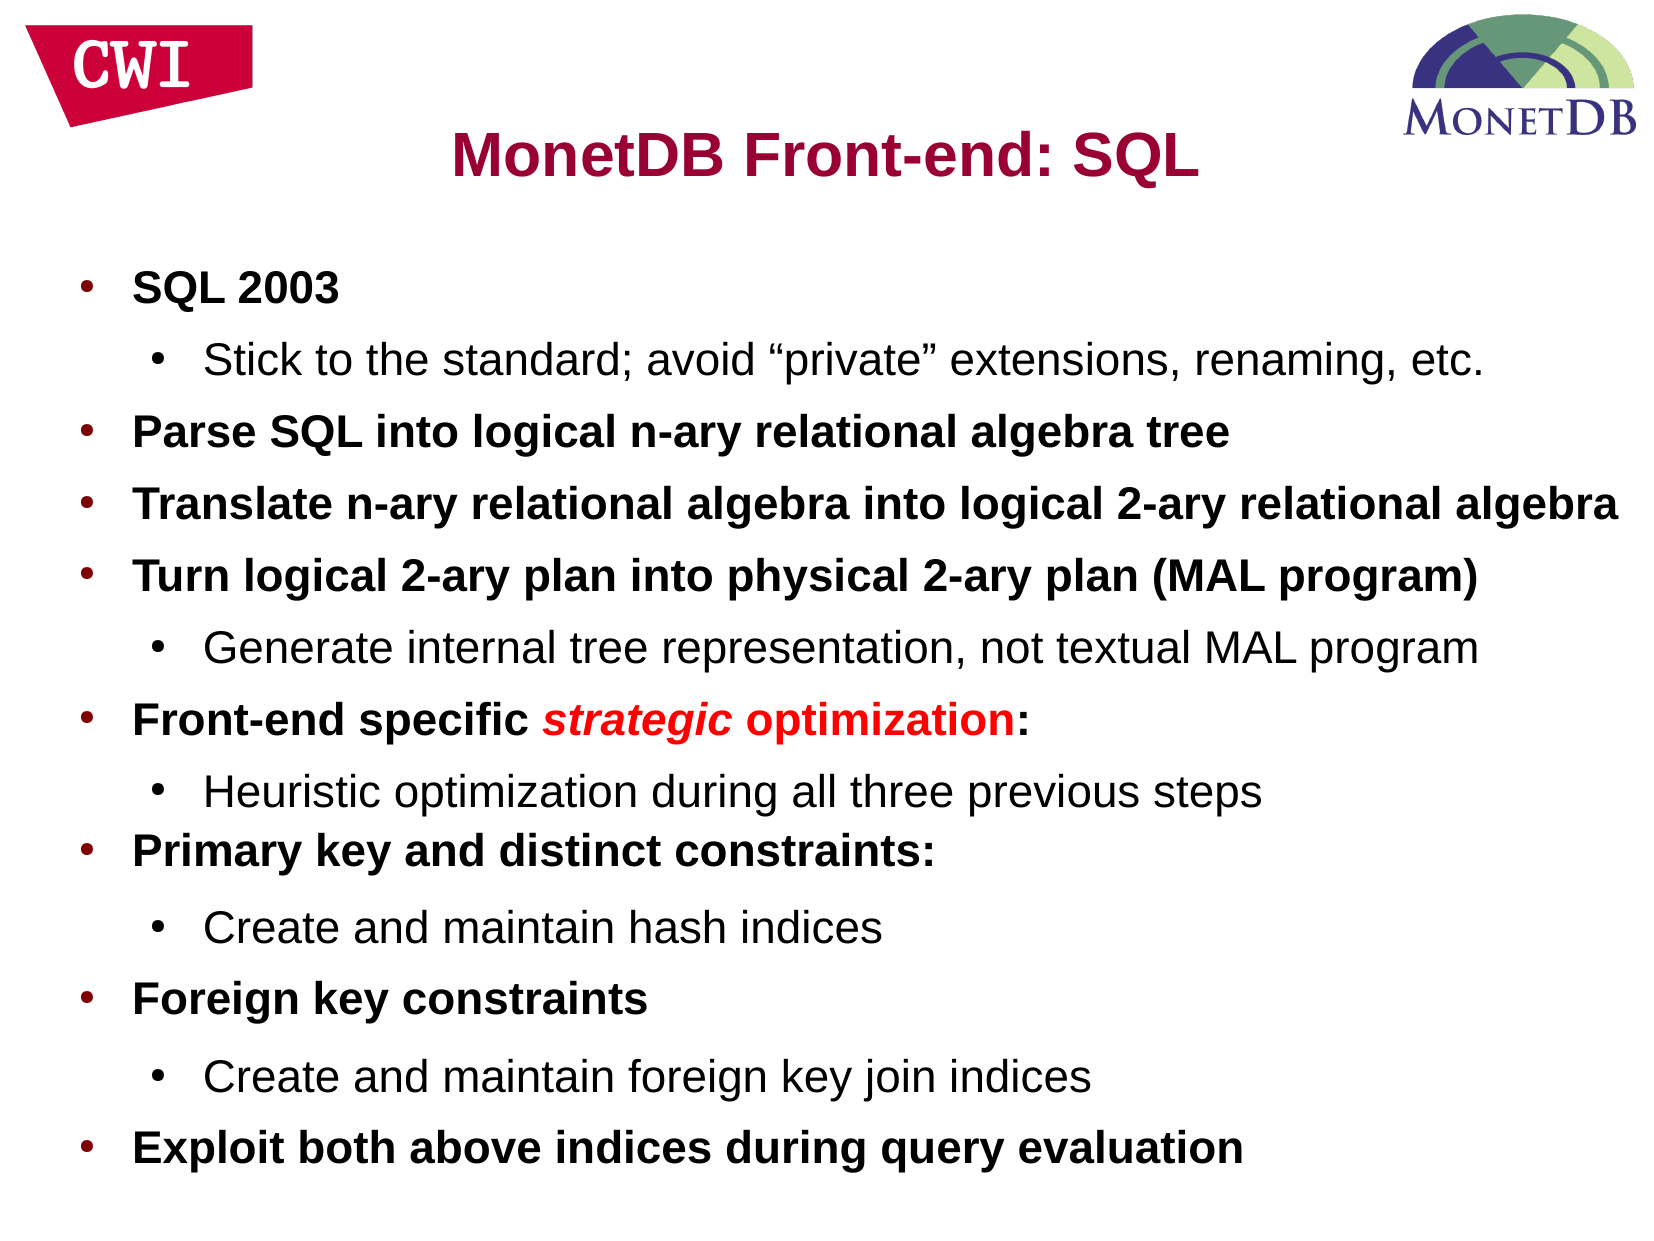

MonetDB Front-end: SQL
# SQL 2003
Stick to the standard; avoid “private” extensions, renaming, etc.
Parse SQL into logical n-ary relational algebra tree
Translate n-ary relational algebra into logical 2-ary relational algebra
Turn logical 2-ary plan into physical 2-ary plan (MAL program)
Generate internal tree representation, not textual MAL program
Front-end specific strategic optimization:
Heuristic optimization during all three previous steps
Primary key and distinct constraints:
Create and maintain hash indices
Foreign key constraints
Create and maintain foreign key join indices
Exploit both above indices during query evaluation